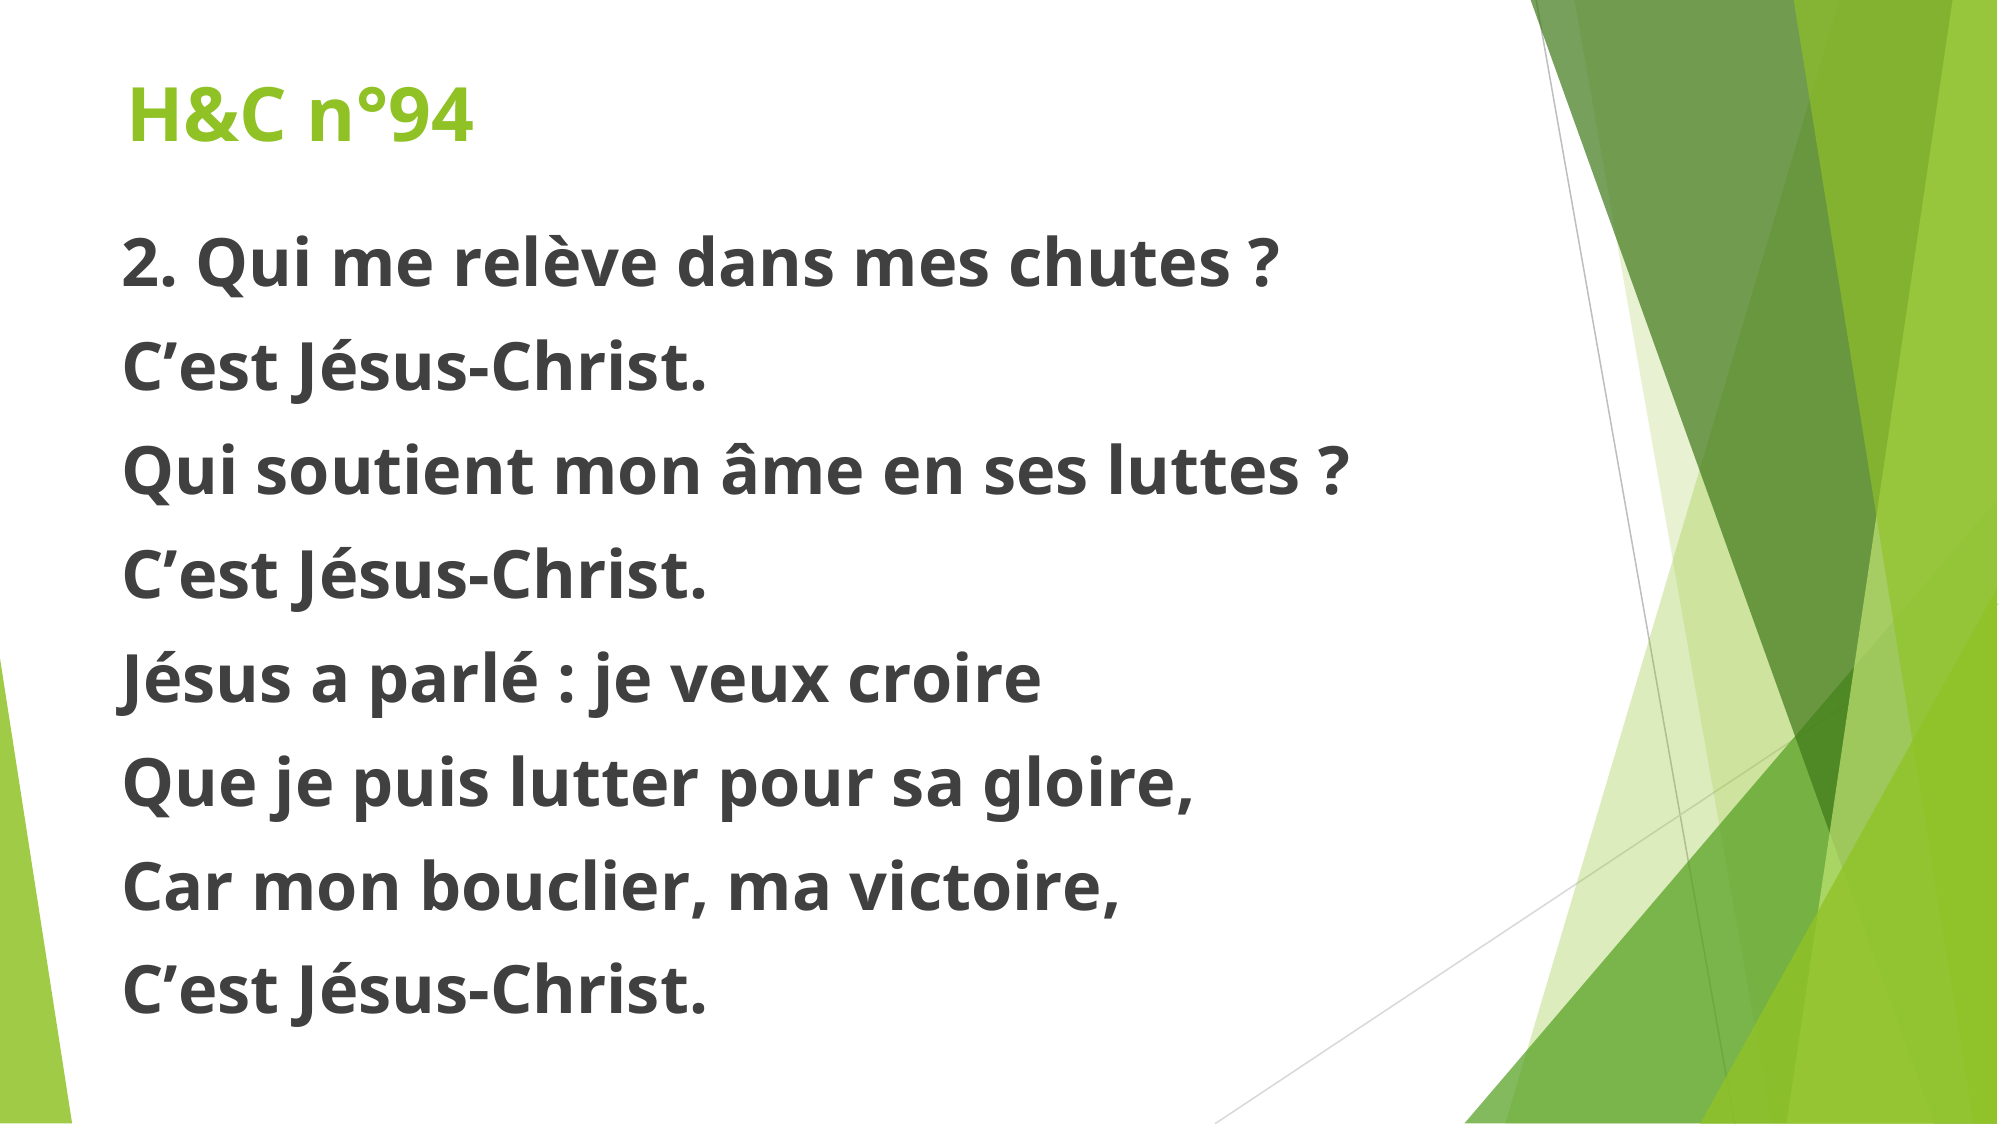

H&C n°94
2. Qui me relève dans mes chutes ?
C’est Jésus-Christ.
Qui soutient mon âme en ses luttes ?
C’est Jésus-Christ.
Jésus a parlé : je veux croire
Que je puis lutter pour sa gloire,
Car mon bouclier, ma victoire,
C’est Jésus-Christ.